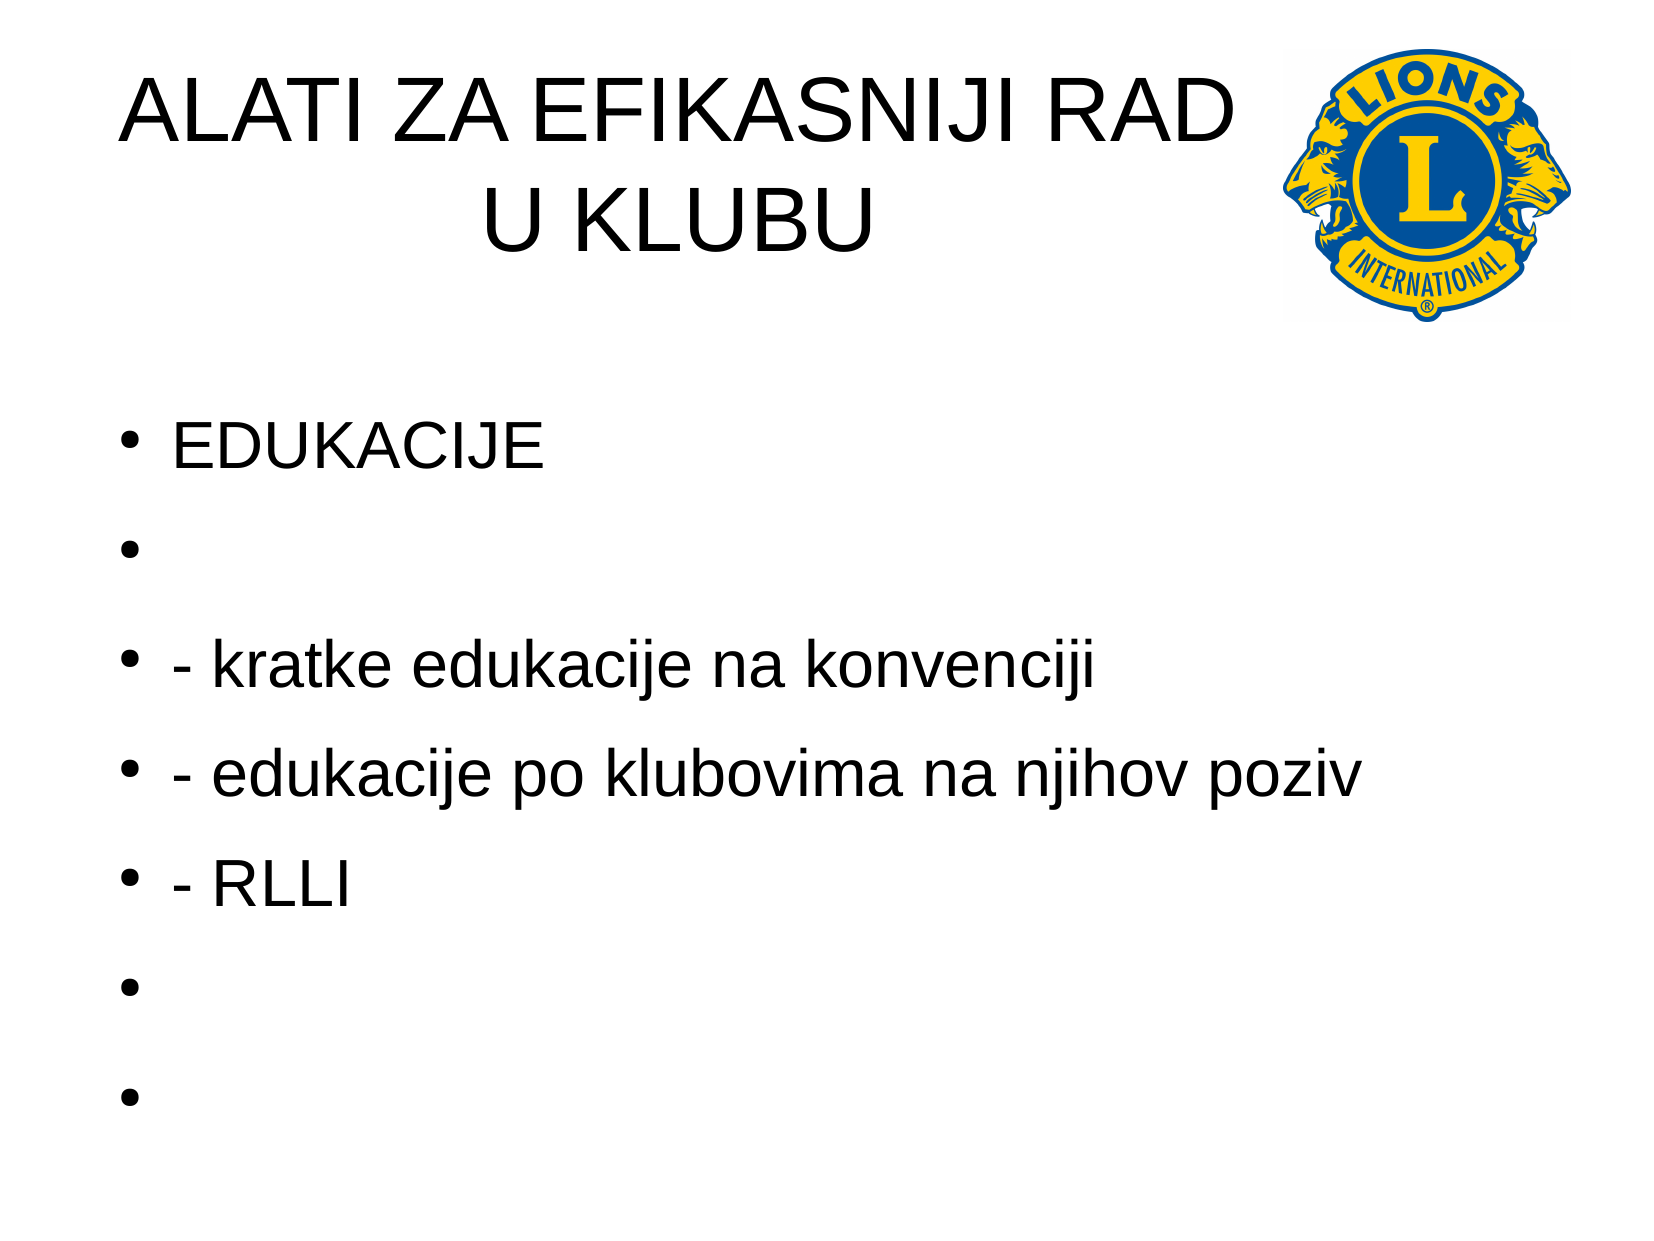

# ALATI ZA EFIKASNIJI RAD U KLUBU
EDUKACIJE
- kratke edukacije na konvenciji
- edukacije po klubovima na njihov poziv
- RLLI